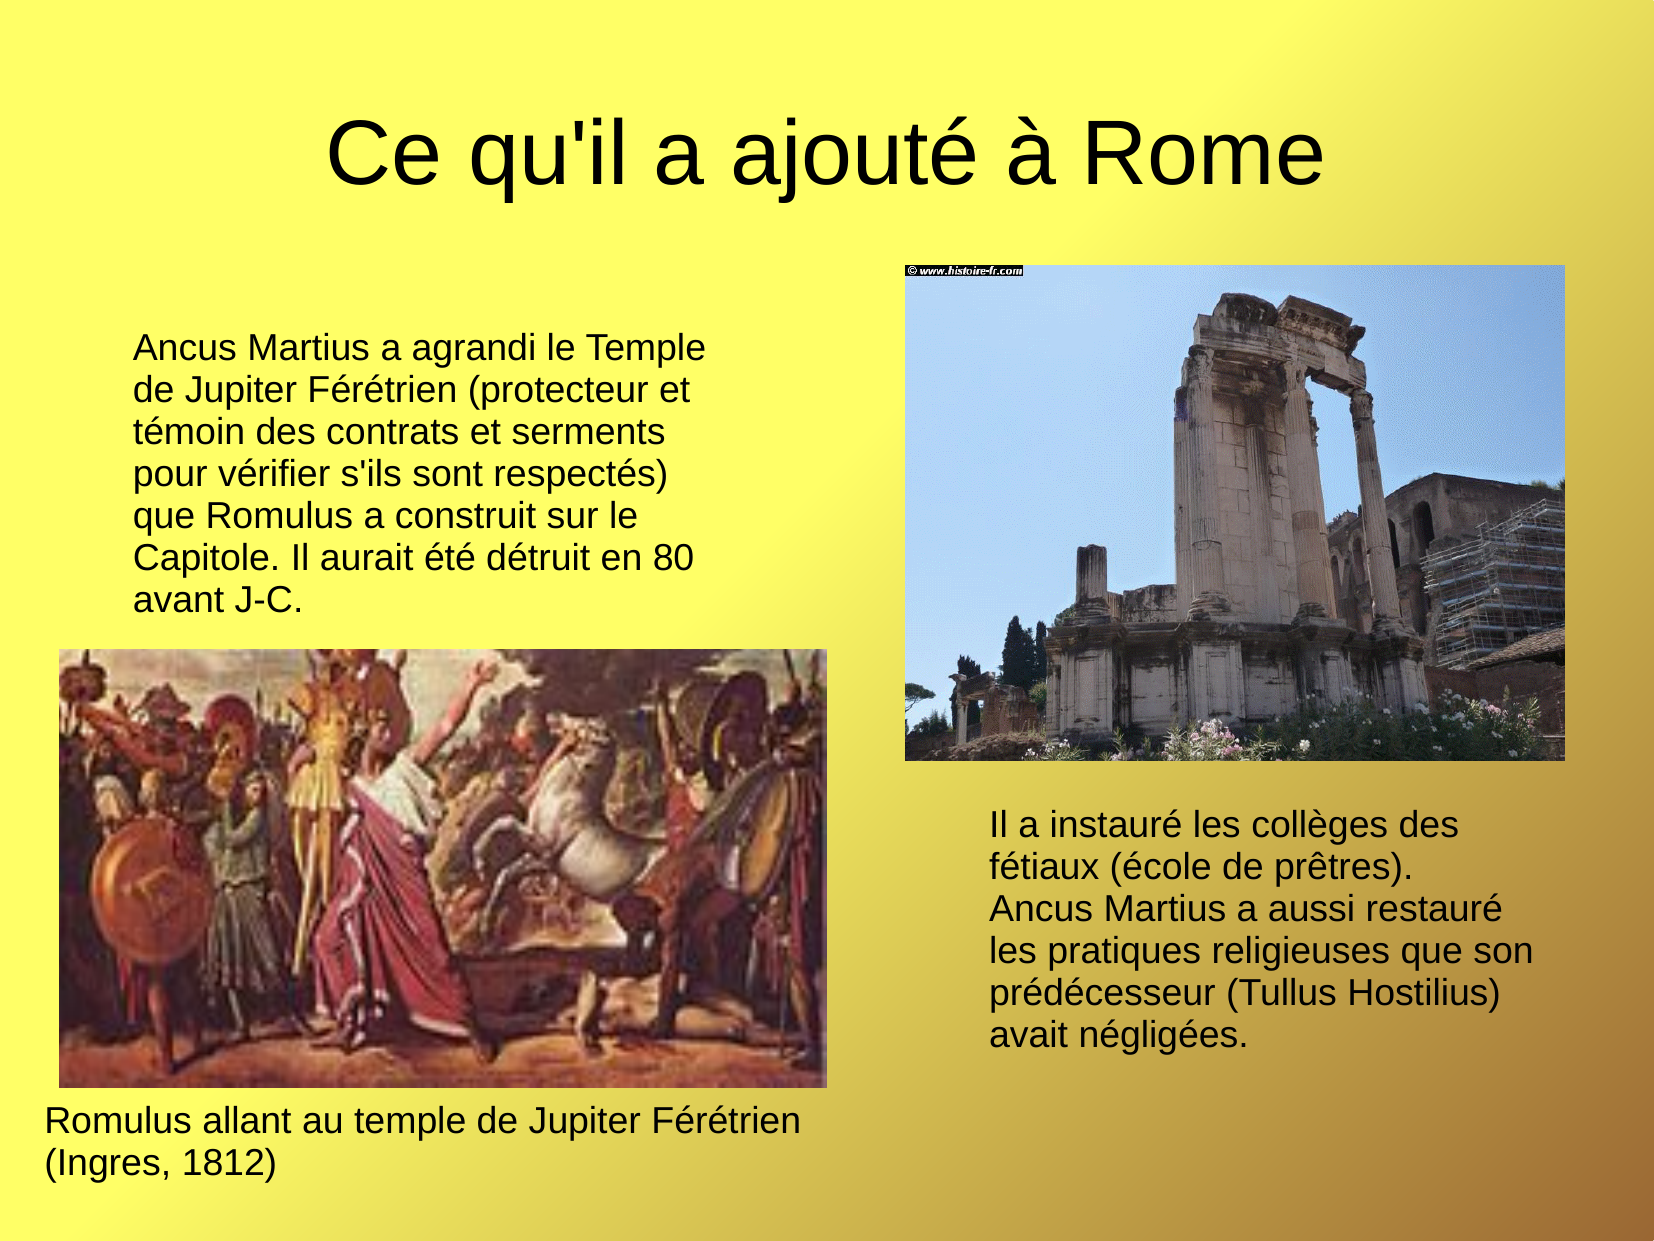

# Ce qu'il a ajouté à Rome
Ancus Martius a agrandi le Temple de Jupiter Férétrien (protecteur et témoin des contrats et serments pour vérifier s'ils sont respectés) que Romulus a construit sur le Capitole. Il aurait été détruit en 80 avant J-C.
Il a instauré les collèges des fétiaux (école de prêtres).
Ancus Martius a aussi restauré les pratiques religieuses que son prédécesseur (Tullus Hostilius) avait négligées.
Romulus allant au temple de Jupiter Férétrien (Ingres, 1812)